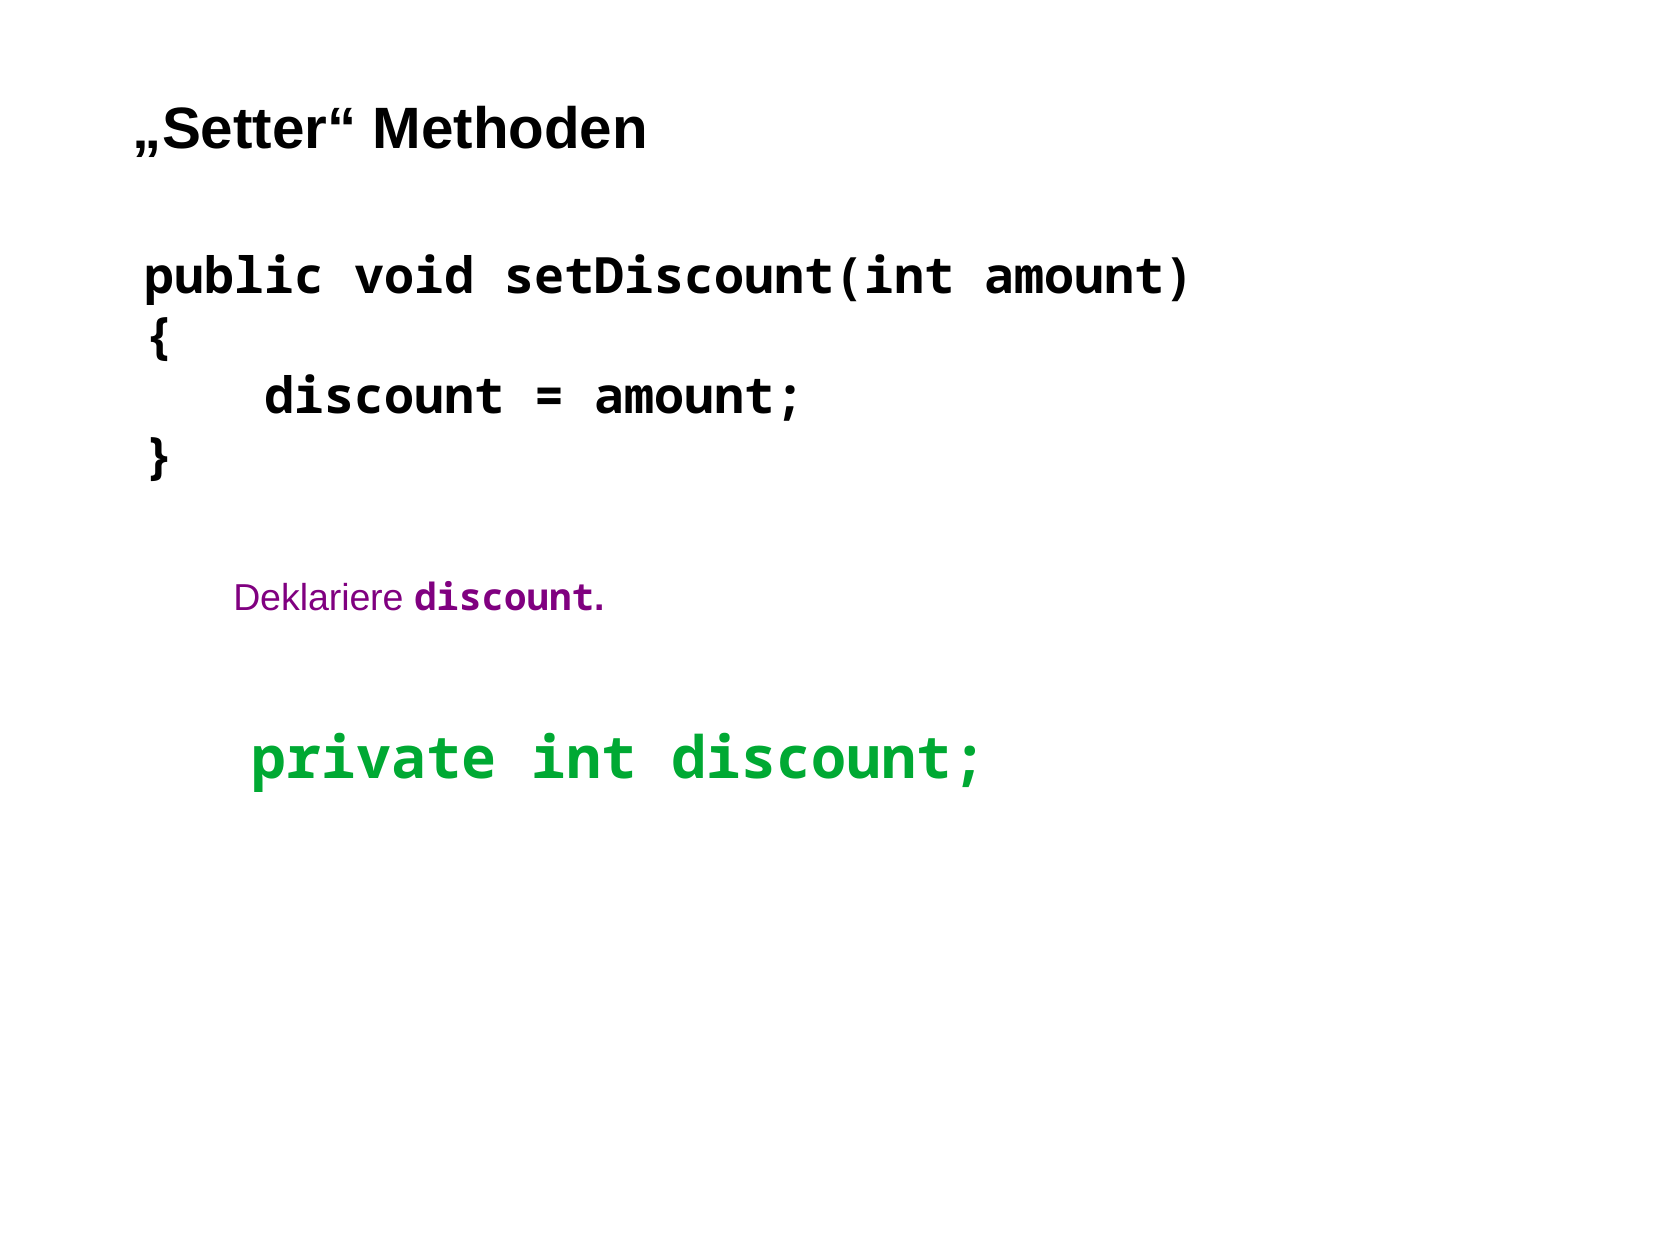

„Setter“ Methoden
public void setDiscount(int amount)
{
 discount = amount;
}
Deklariere discount.
private int discount;